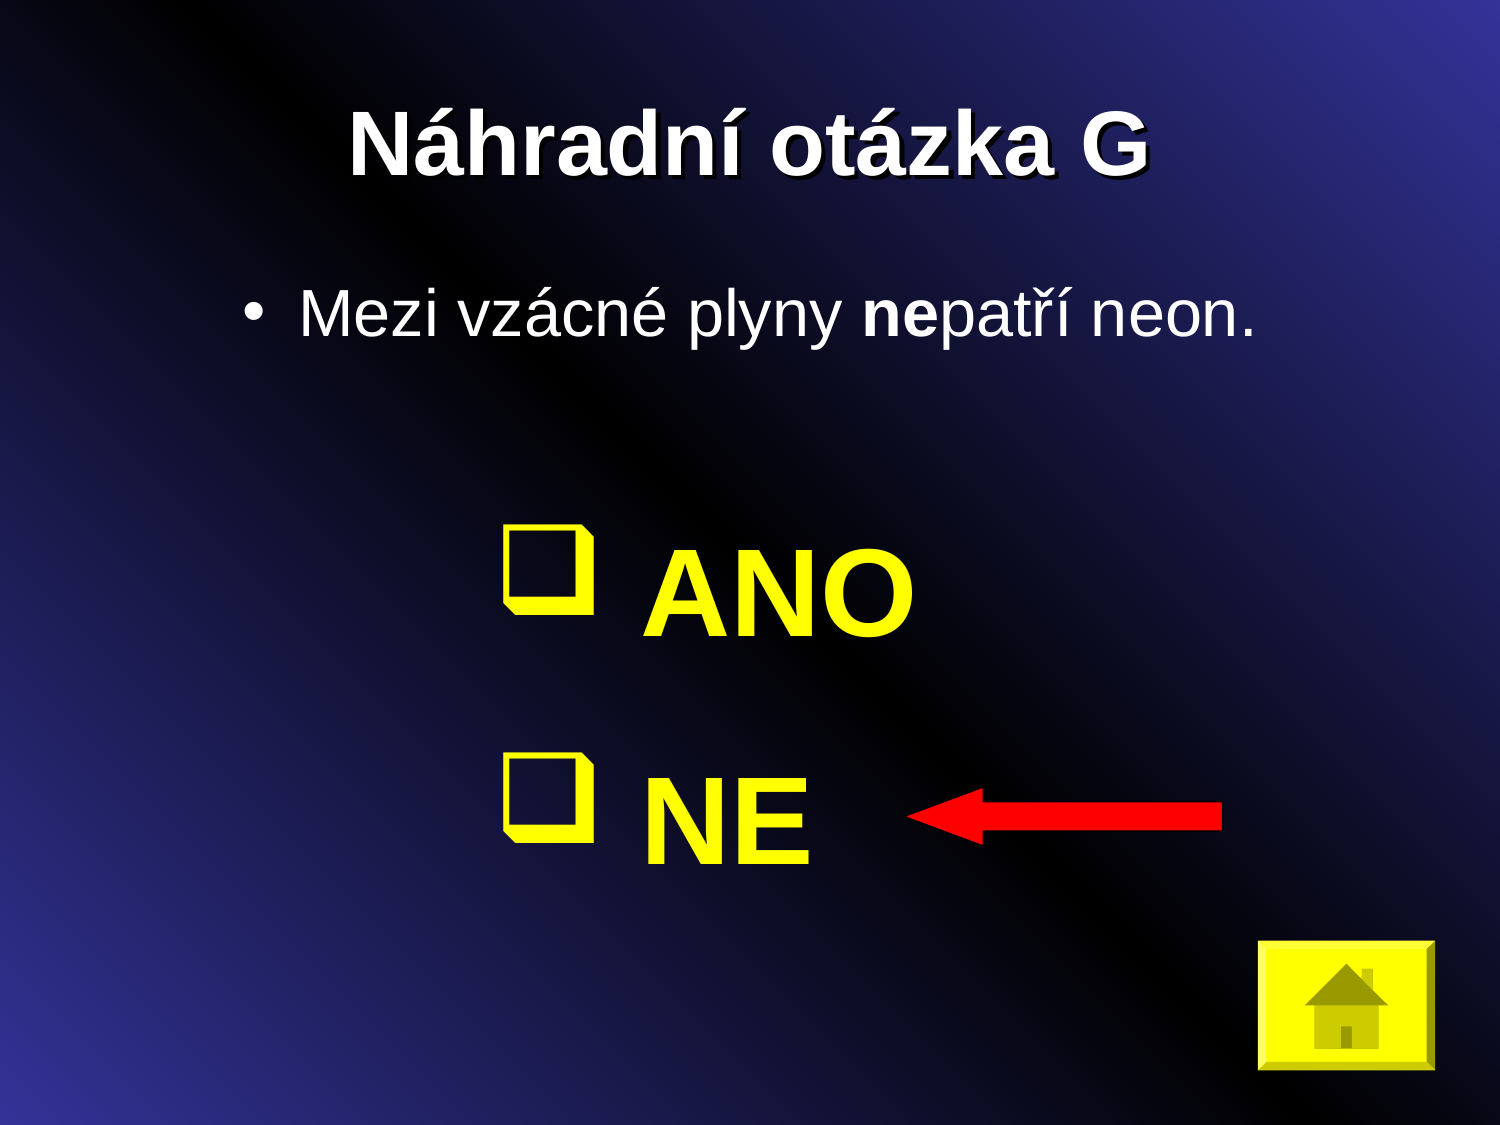

# Náhradní otázka G
Mezi vzácné plyny nepatří neon.
 ANO
 NE